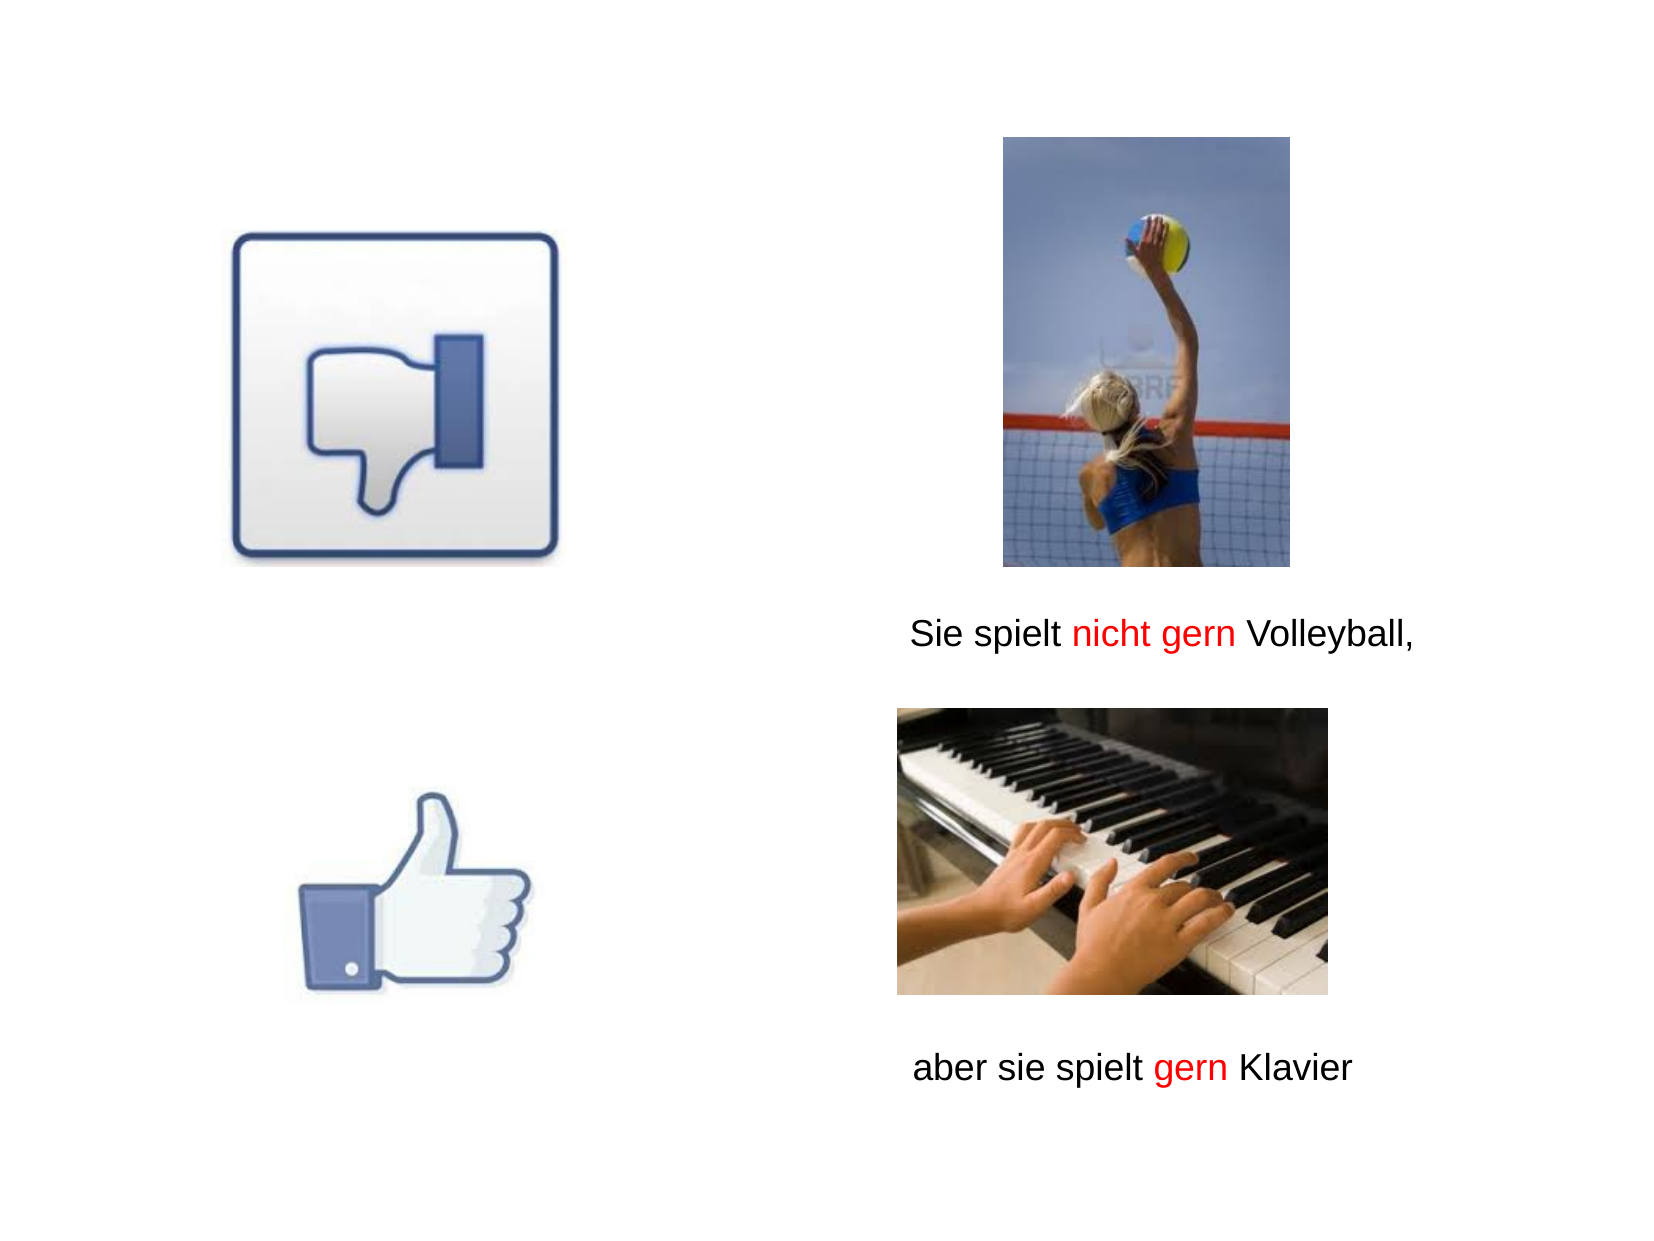

Sie spielt nicht gern Volleyball,
aber sie spielt gern Klavier